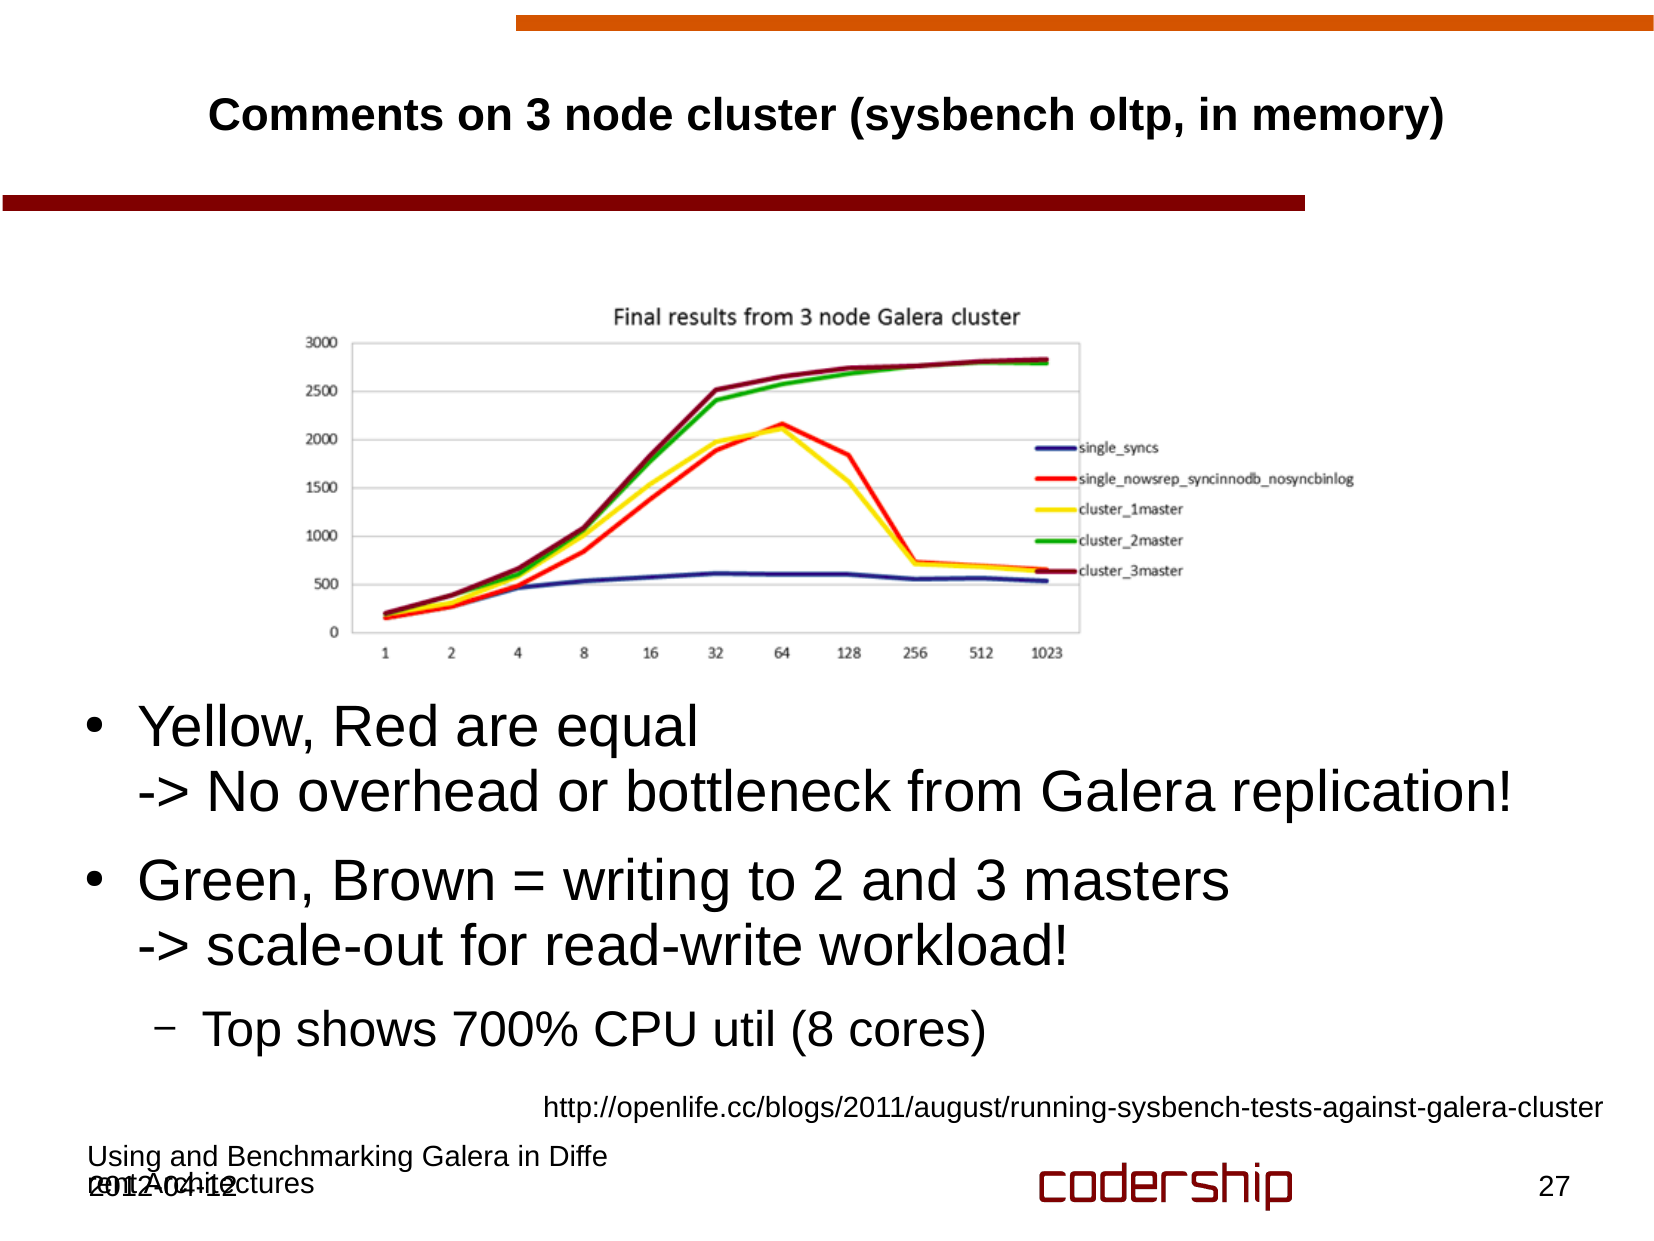

# Comments on 3 node cluster (sysbench oltp, in memory)
Yellow, Red are equal
-> No overhead or bottleneck from Galera replication!
Green, Brown = writing to 2 and 3 masters
-> scale-out for read-write workload!
Top shows 700% CPU util (8 cores)
http://openlife.cc/blogs/2011/august/running-sysbench-tests-against-galera-cluster
Using and Benchmarking Galera in Different Architectures
2012-04-12
27